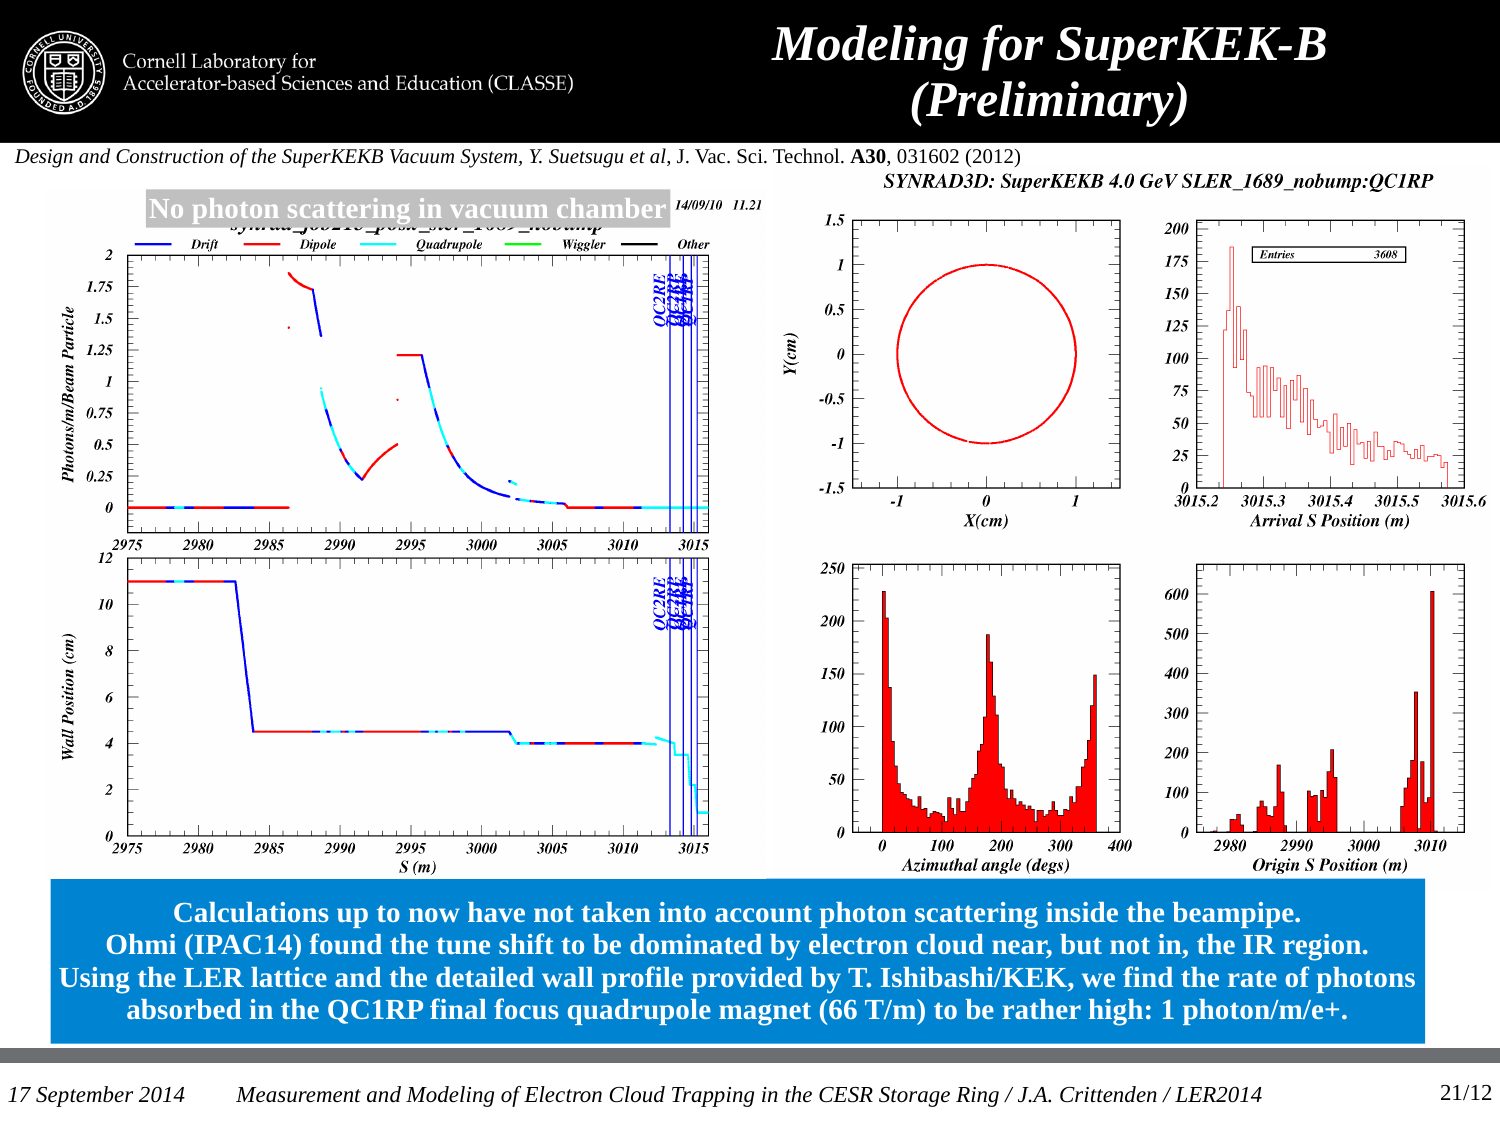

# Modeling for SuperKEK-B (Preliminary)
Design and Construction of the SuperKEKB Vacuum System, Y. Suetsugu et al, J. Vac. Sci. Technol. A30, 031602 (2012)
No photon scattering in vacuum chamber
Calculations up to now have not taken into account photon scattering inside the beampipe.
Ohmi (IPAC14) found the tune shift to be dominated by electron cloud near, but not in, the IR region.
Using the LER lattice and the detailed wall profile provided by T. Ishibashi/KEK, we find the rate of photons absorbed in the QC1RP final focus quadrupole magnet (66 T/m) to be rather high: 1 photon/m/e+.